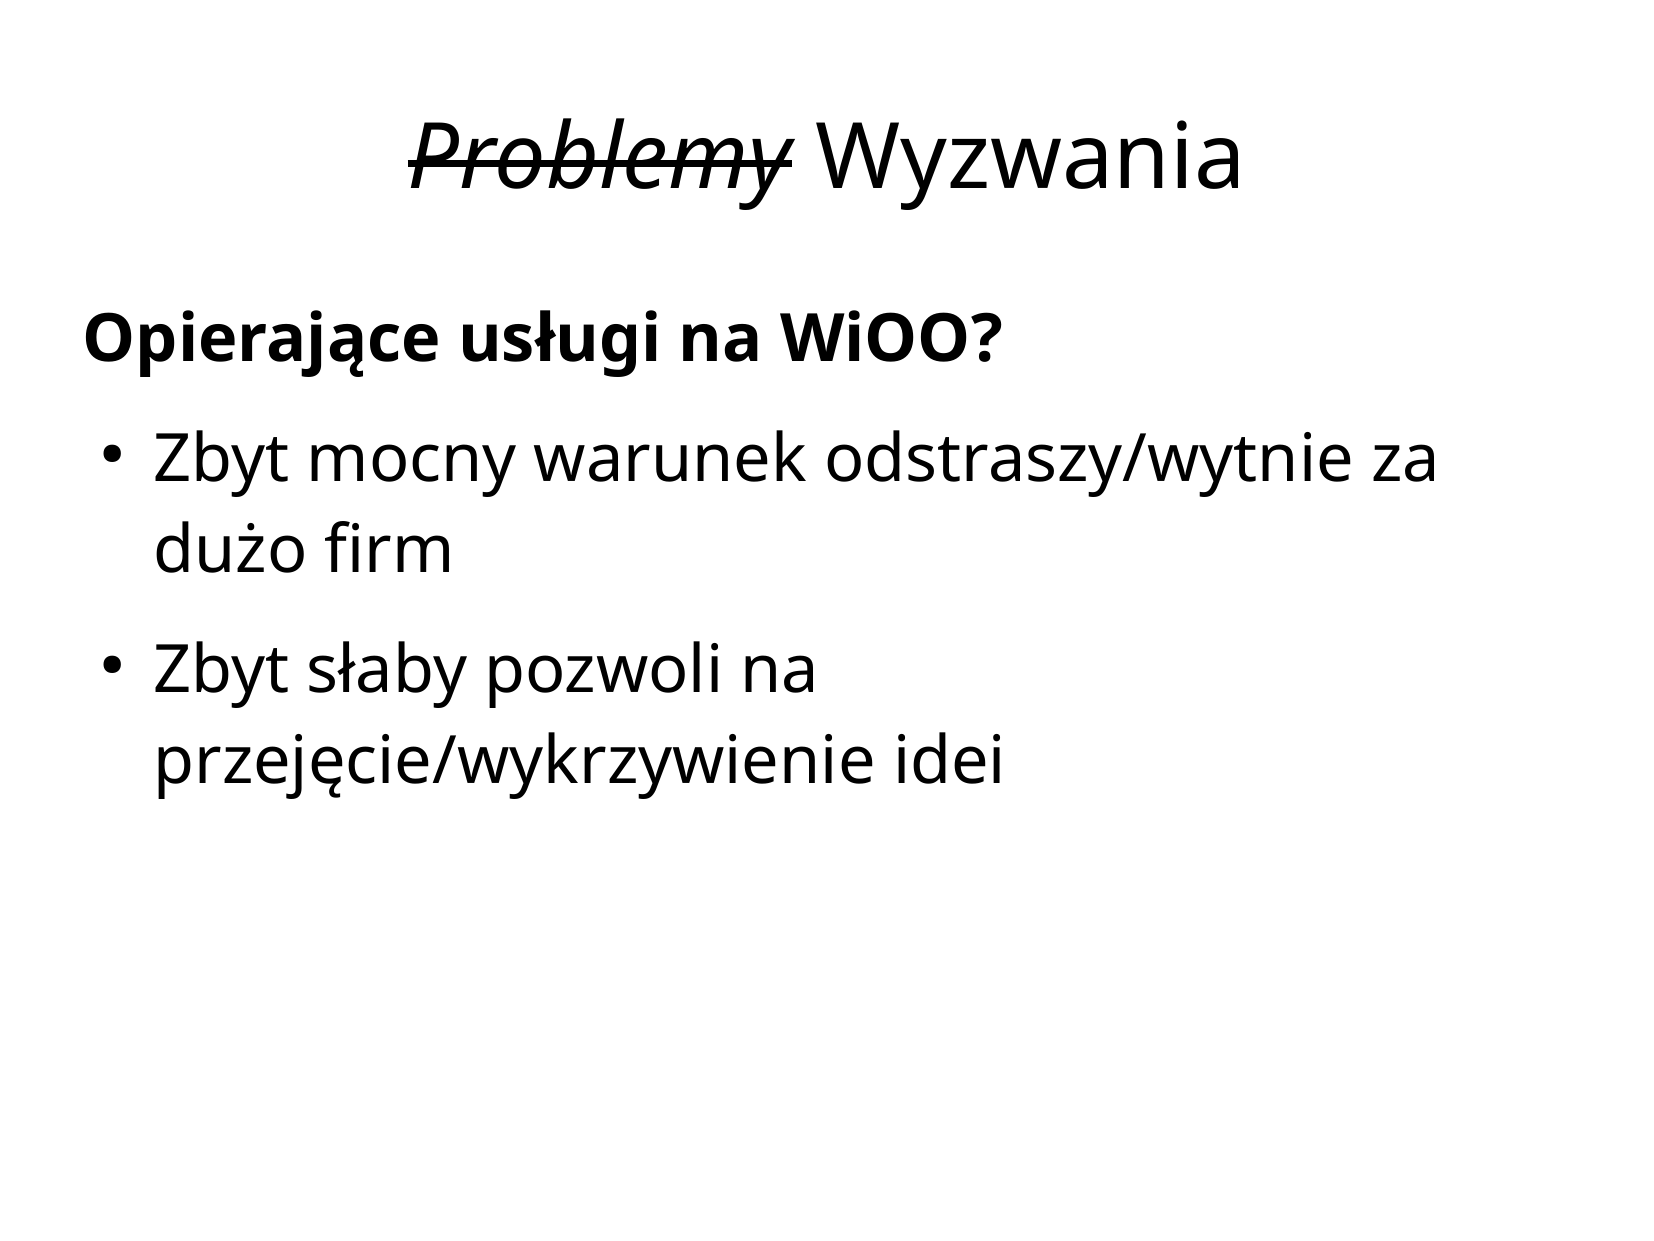

# Problemy Wyzwania
Opierające usługi na WiOO?
Zbyt mocny warunek odstraszy/wytnie za dużo firm
Zbyt słaby pozwoli na przejęcie/wykrzywienie idei